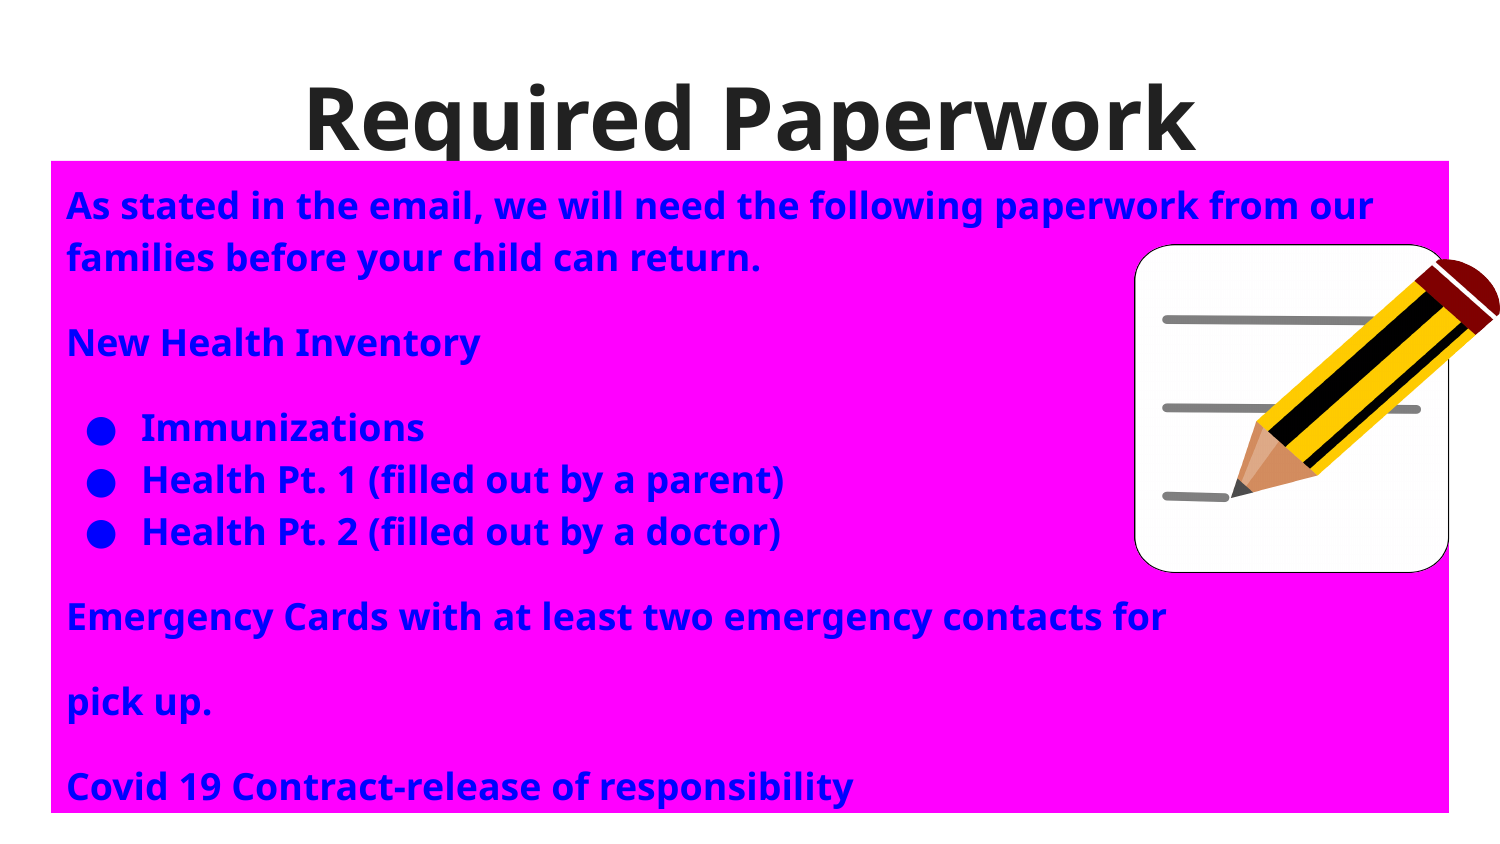

# Required Paperwork
As stated in the email, we will need the following paperwork from our families before your child can return.
New Health Inventory
Immunizations
Health Pt. 1 (filled out by a parent)
Health Pt. 2 (filled out by a doctor)
Emergency Cards with at least two emergency contacts for
pick up.
Covid 19 Contract-release of responsibility